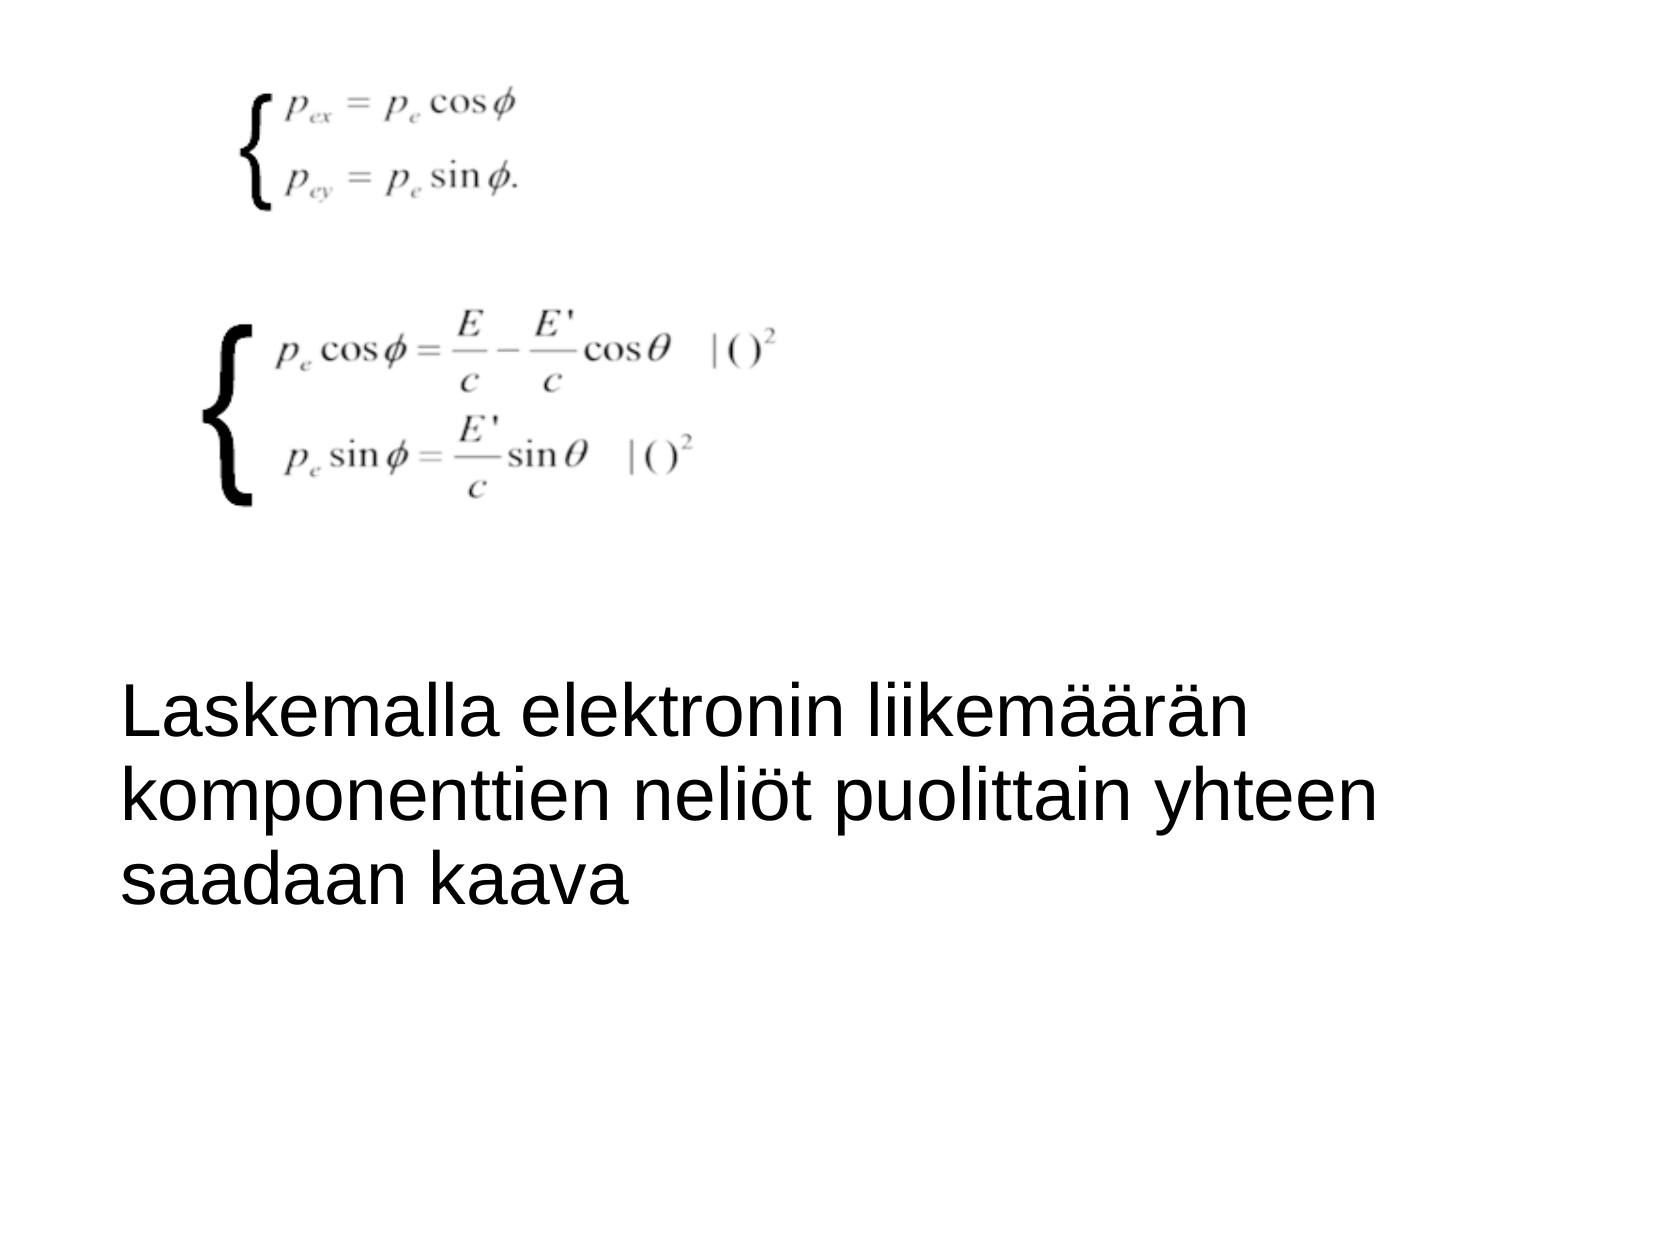

Laskemalla elektronin liikemäärän komponenttien neliöt puolittain yhteen saadaan kaava